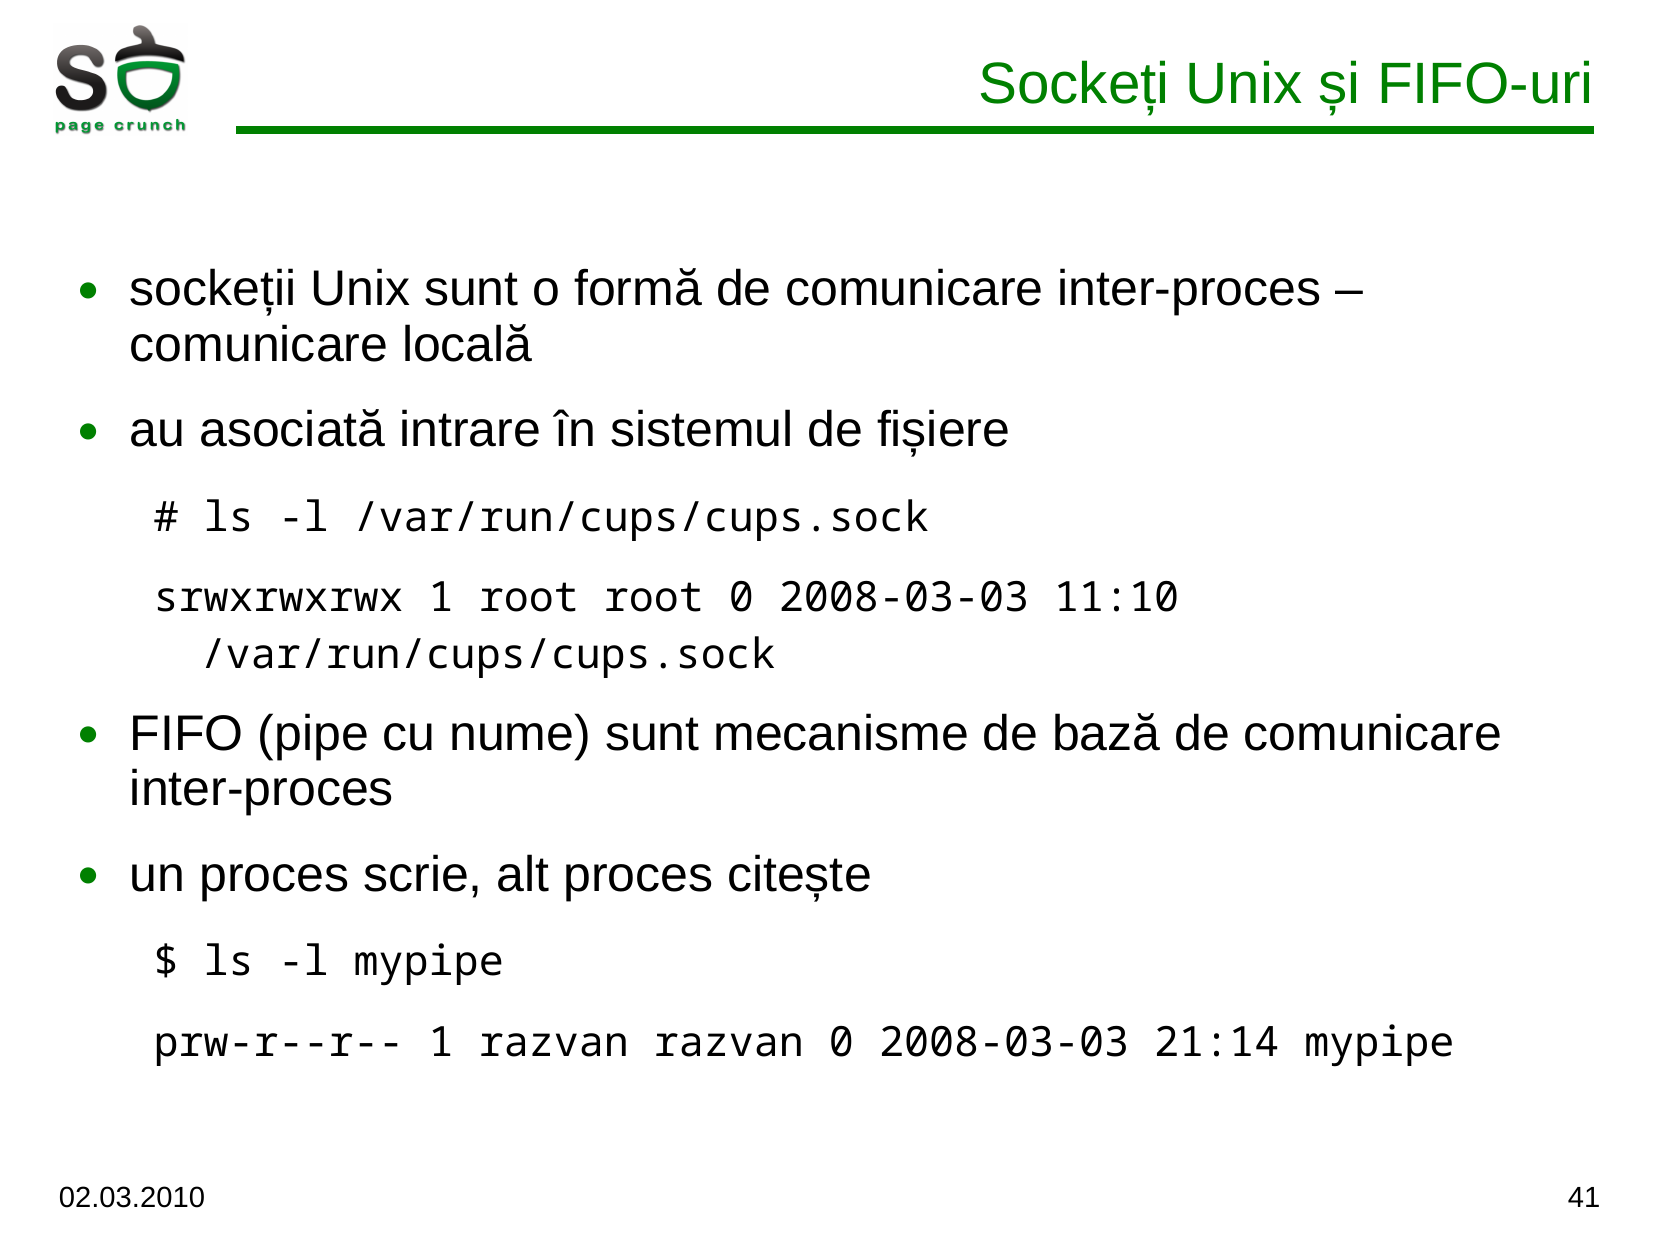

# Sockeți Unix și FIFO-uri
sockeții Unix sunt o formă de comunicare inter-proces – comunicare locală
au asociată intrare în sistemul de fișiere
# ls -l /var/run/cups/cups.sock
srwxrwxrwx 1 root root 0 2008-03-03 11:10 /var/run/cups/cups.sock
FIFO (pipe cu nume) sunt mecanisme de bază de comunicare inter-proces
un proces scrie, alt proces citește
$ ls -l mypipe
prw-r--r-- 1 razvan razvan 0 2008-03-03 21:14 mypipe
02.03.2010
41